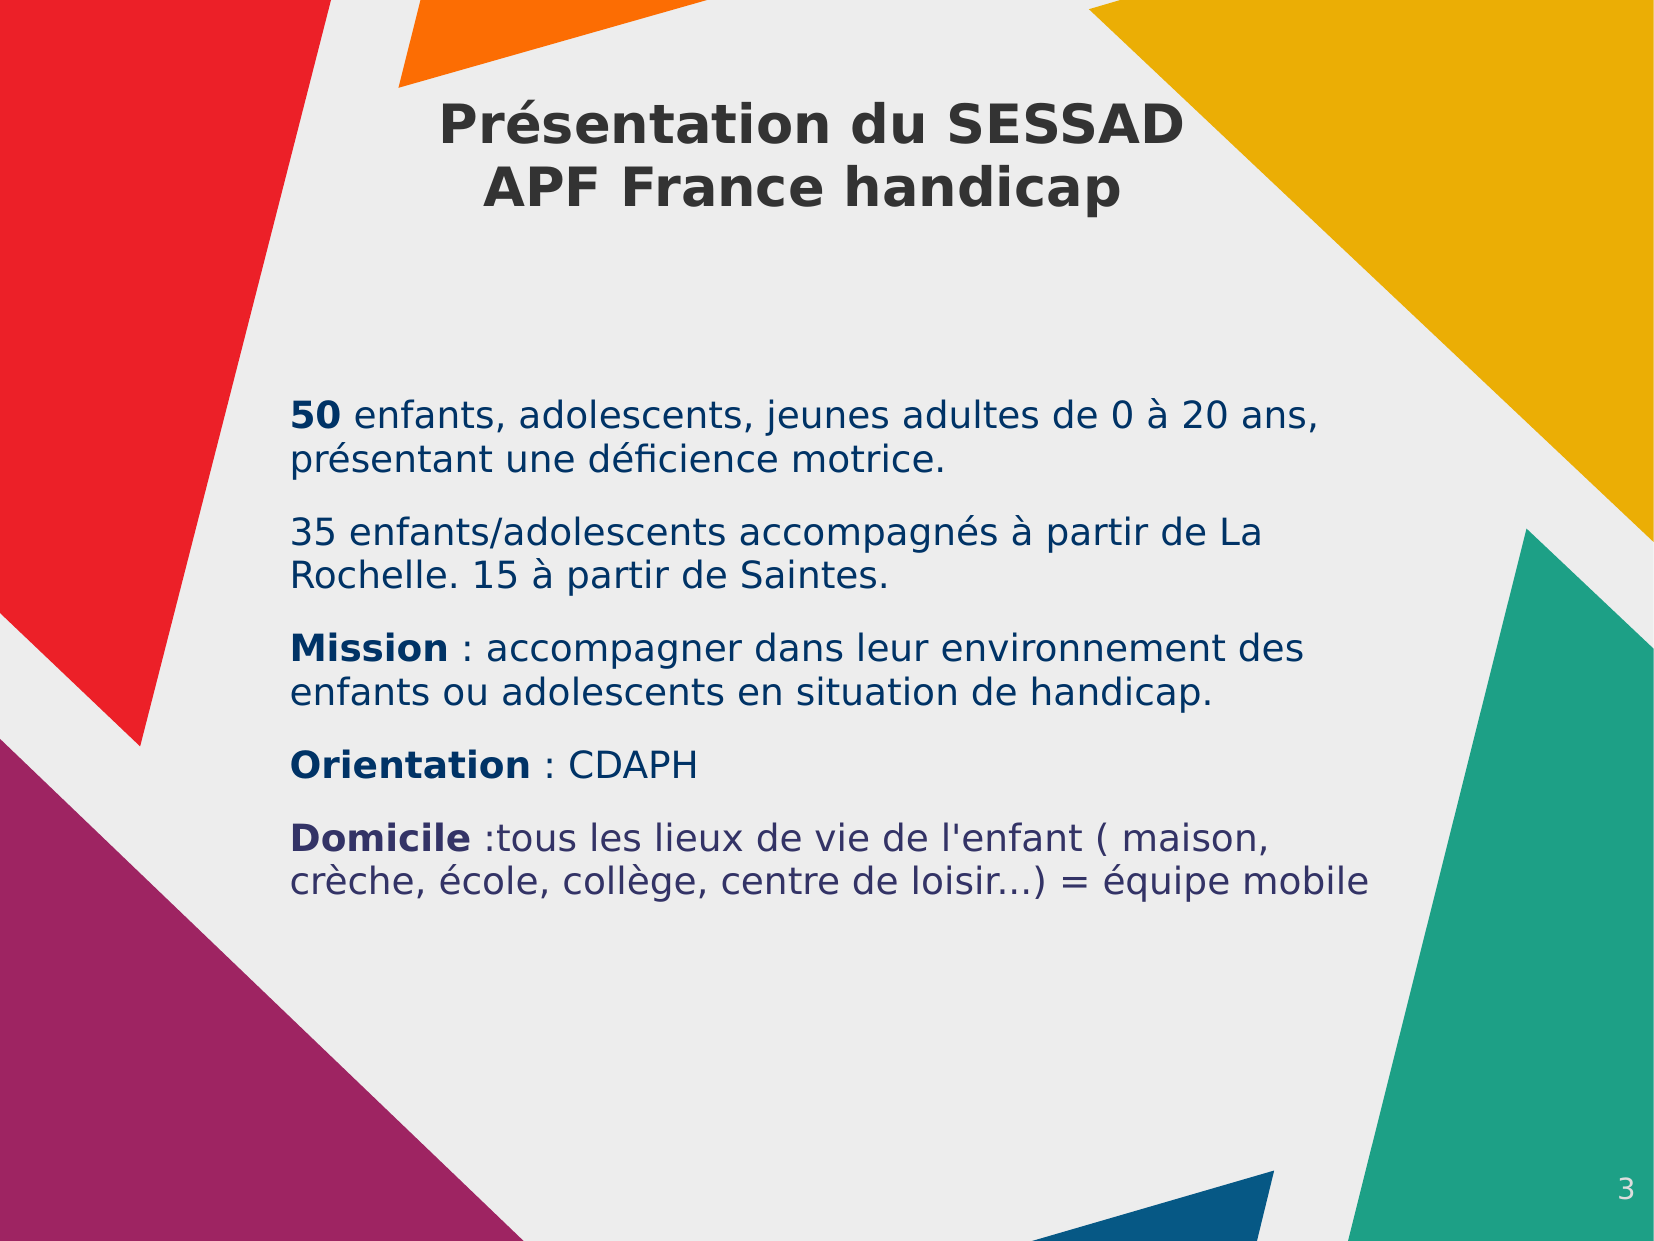

# Présentation du SESSAD APF France handicap
50 enfants, adolescents, jeunes adultes de 0 à 20 ans, présentant une déficience motrice.
35 enfants/adolescents accompagnés à partir de La Rochelle. 15 à partir de Saintes.
Mission : accompagner dans leur environnement des enfants ou adolescents en situation de handicap.
Orientation : CDAPH
Domicile :tous les lieux de vie de l'enfant ( maison, crèche, école, collège, centre de loisir...) = équipe mobile
3